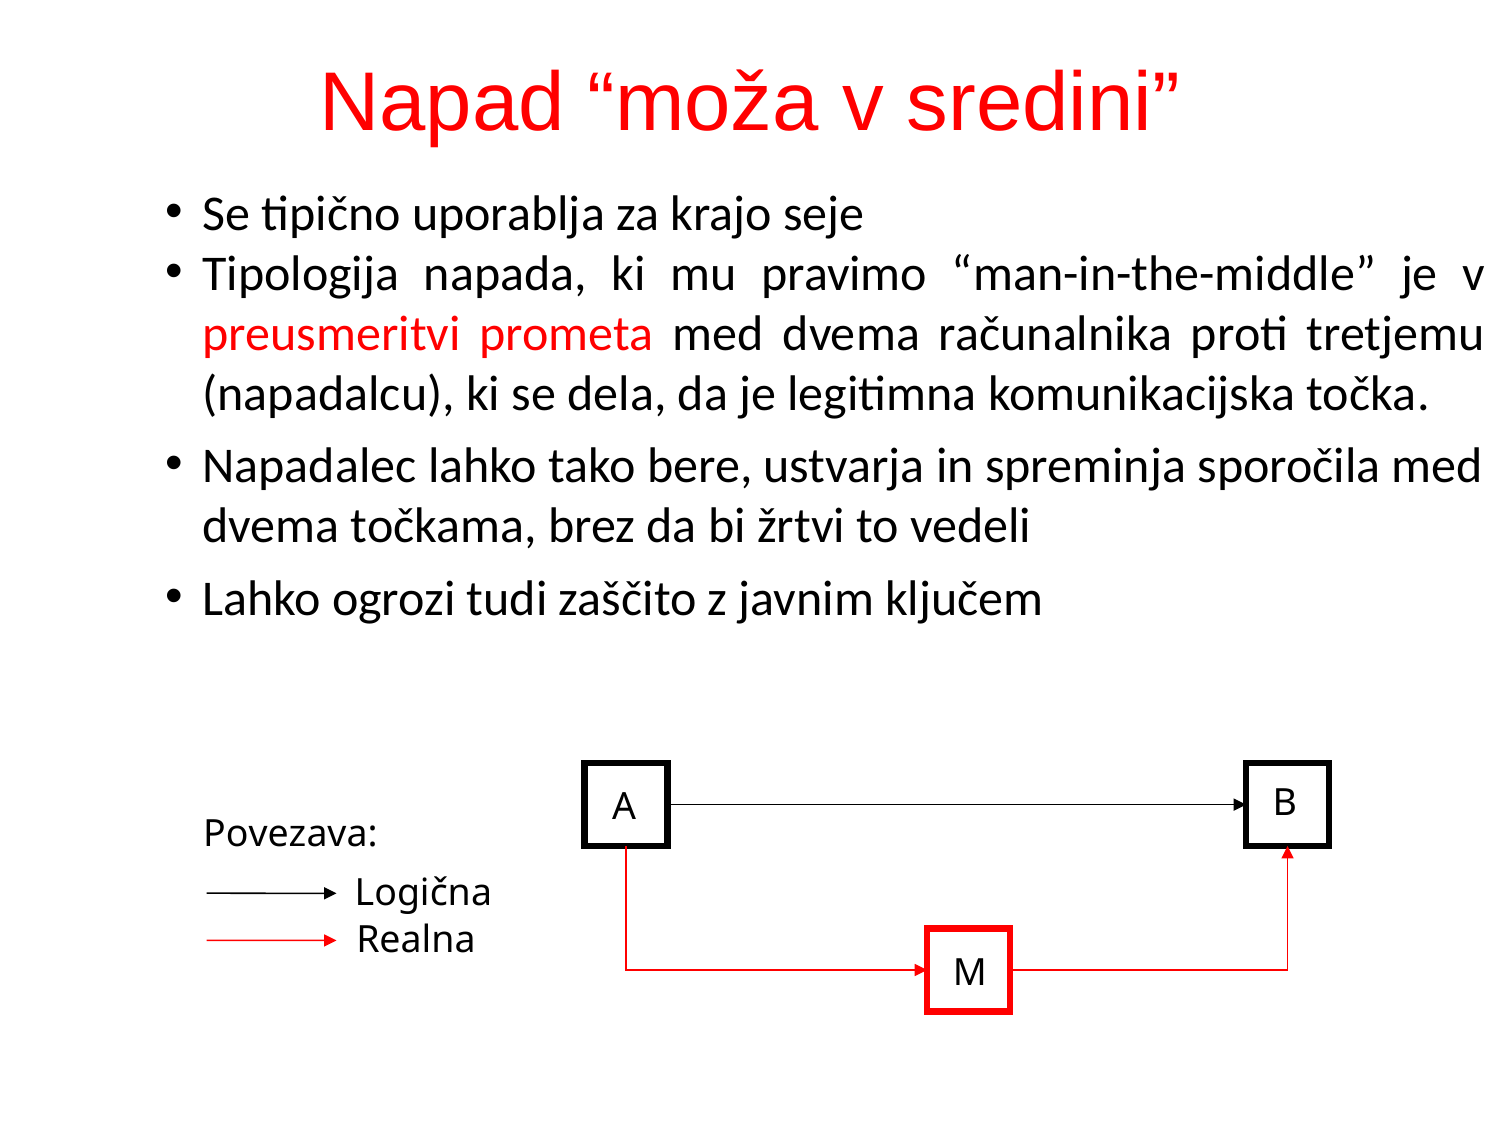

# Napad “moža v sredini”
Se tipično uporablja za krajo seje
Tipologija napada, ki mu pravimo “man-in-the-middle” je v preusmeritvi prometa med dvema računalnika proti tretjemu (napadalcu), ki se dela, da je legitimna komunikacijska točka.
Napadalec lahko tako bere, ustvarja in spreminja sporočila med dvema točkama, brez da bi žrtvi to vedeli
Lahko ogrozi tudi zaščito z javnim ključem
B
A
M
Povezava:
Logična
Realna